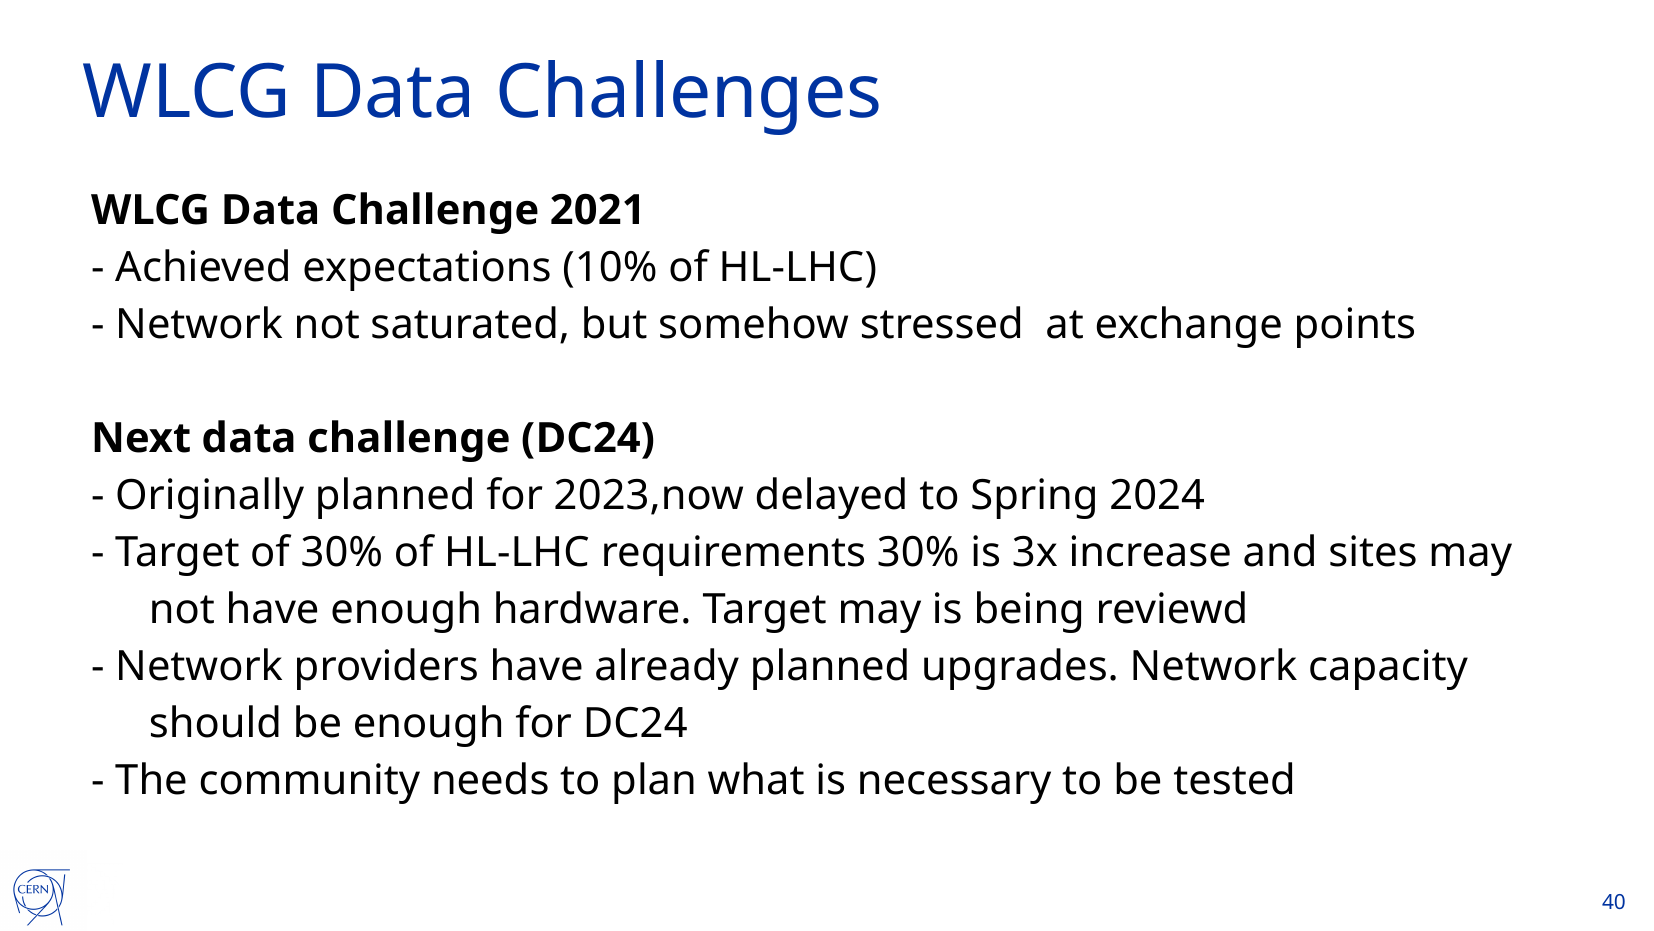

# WLCG Data Challenges
WLCG Data Challenge 2021
- Achieved expectations (10% of HL-LHC)
- Network not saturated, but somehow stressed at exchange points
Next data challenge (DC24)
- Originally planned for 2023,now delayed to Spring 2024
- Target of 30% of HL-LHC requirements 30% is 3x increase and sites may not have enough hardware. Target may is being reviewd
- Network providers have already planned upgrades. Network capacity should be enough for DC24
- The community needs to plan what is necessary to be tested
40